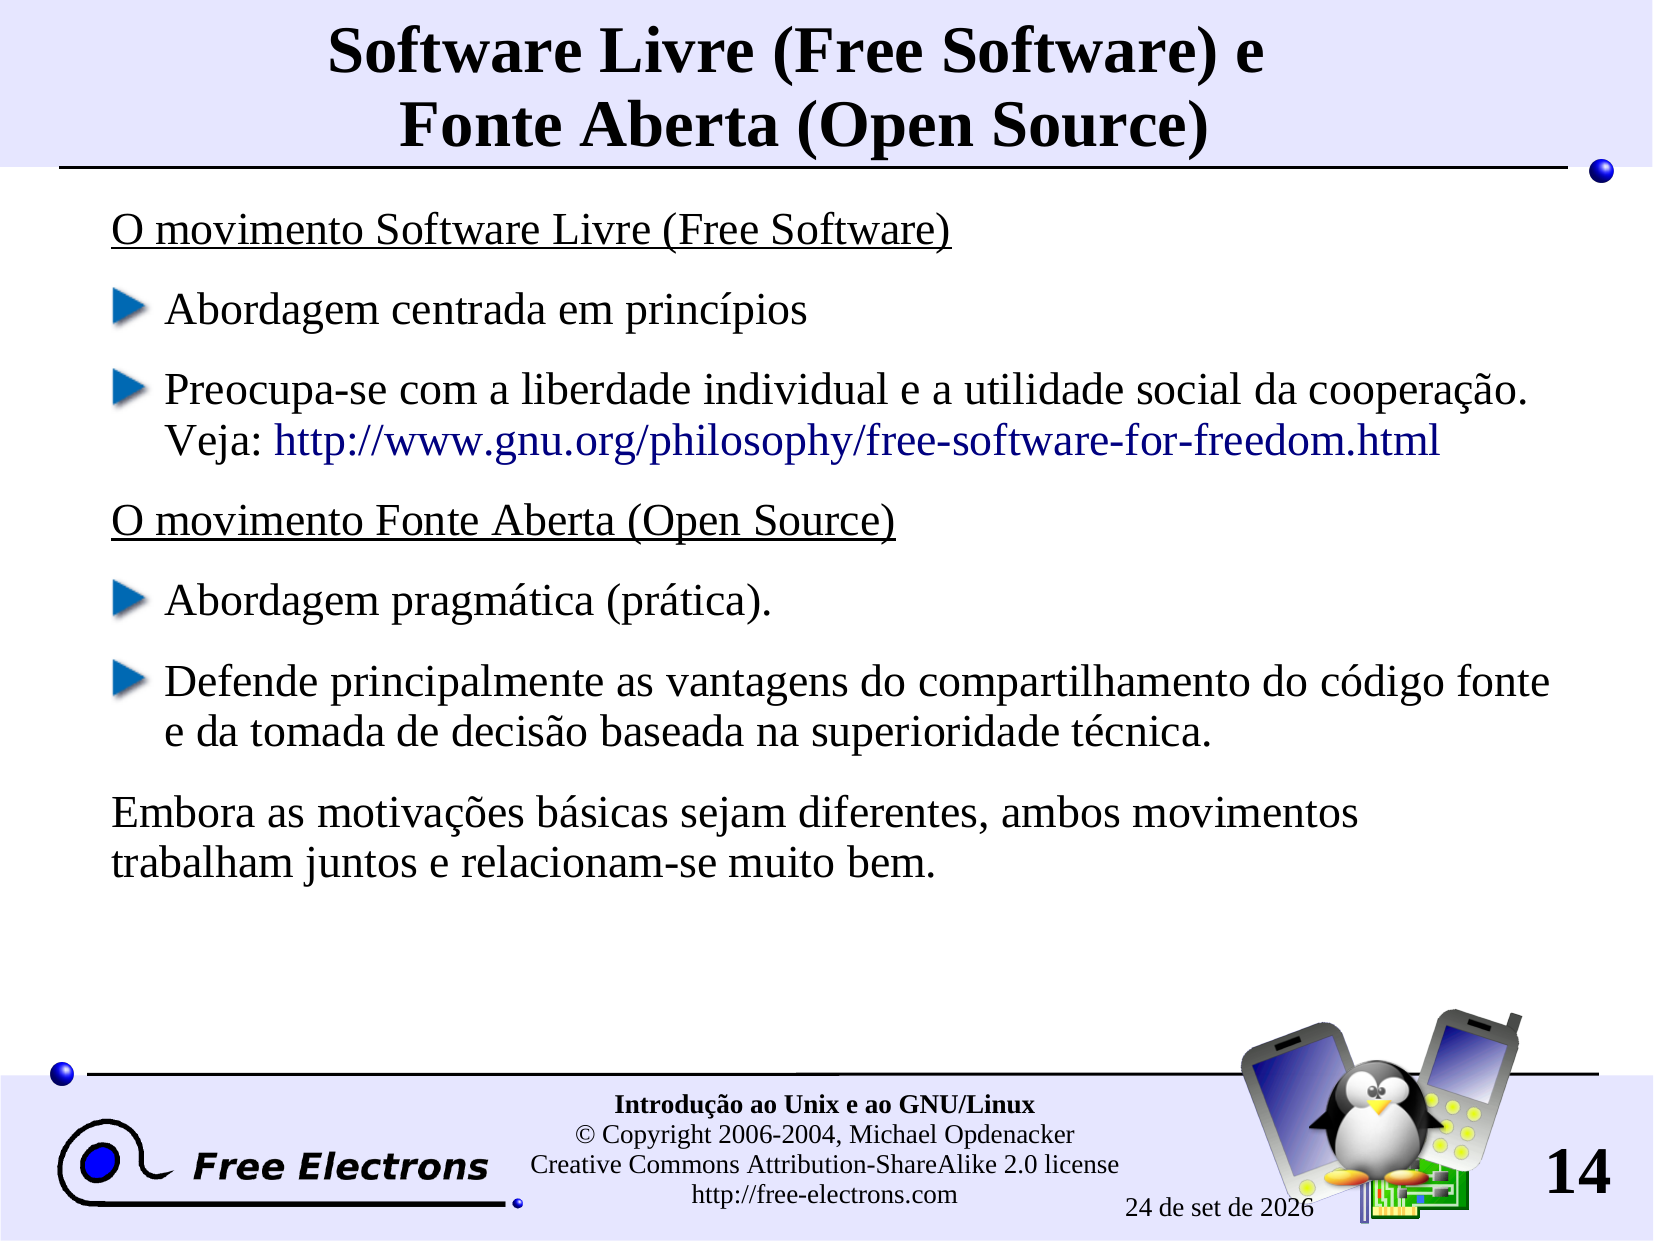

# Software Livre (Free Software) e Fonte Aberta (Open Source)
O movimento Software Livre (Free Software)
Abordagem centrada em princípios
Preocupa-se com a liberdade individual e a utilidade social da cooperação. Veja: http://www.gnu.org/philosophy/free-software-for-freedom.html
O movimento Fonte Aberta (Open Source)
Abordagem pragmática (prática).
Defende principalmente as vantagens do compartilhamento do código fonte e da tomada de decisão baseada na superioridade técnica.
Embora as motivações básicas sejam diferentes, ambos movimentos trabalham juntos e relacionam-se muito bem.